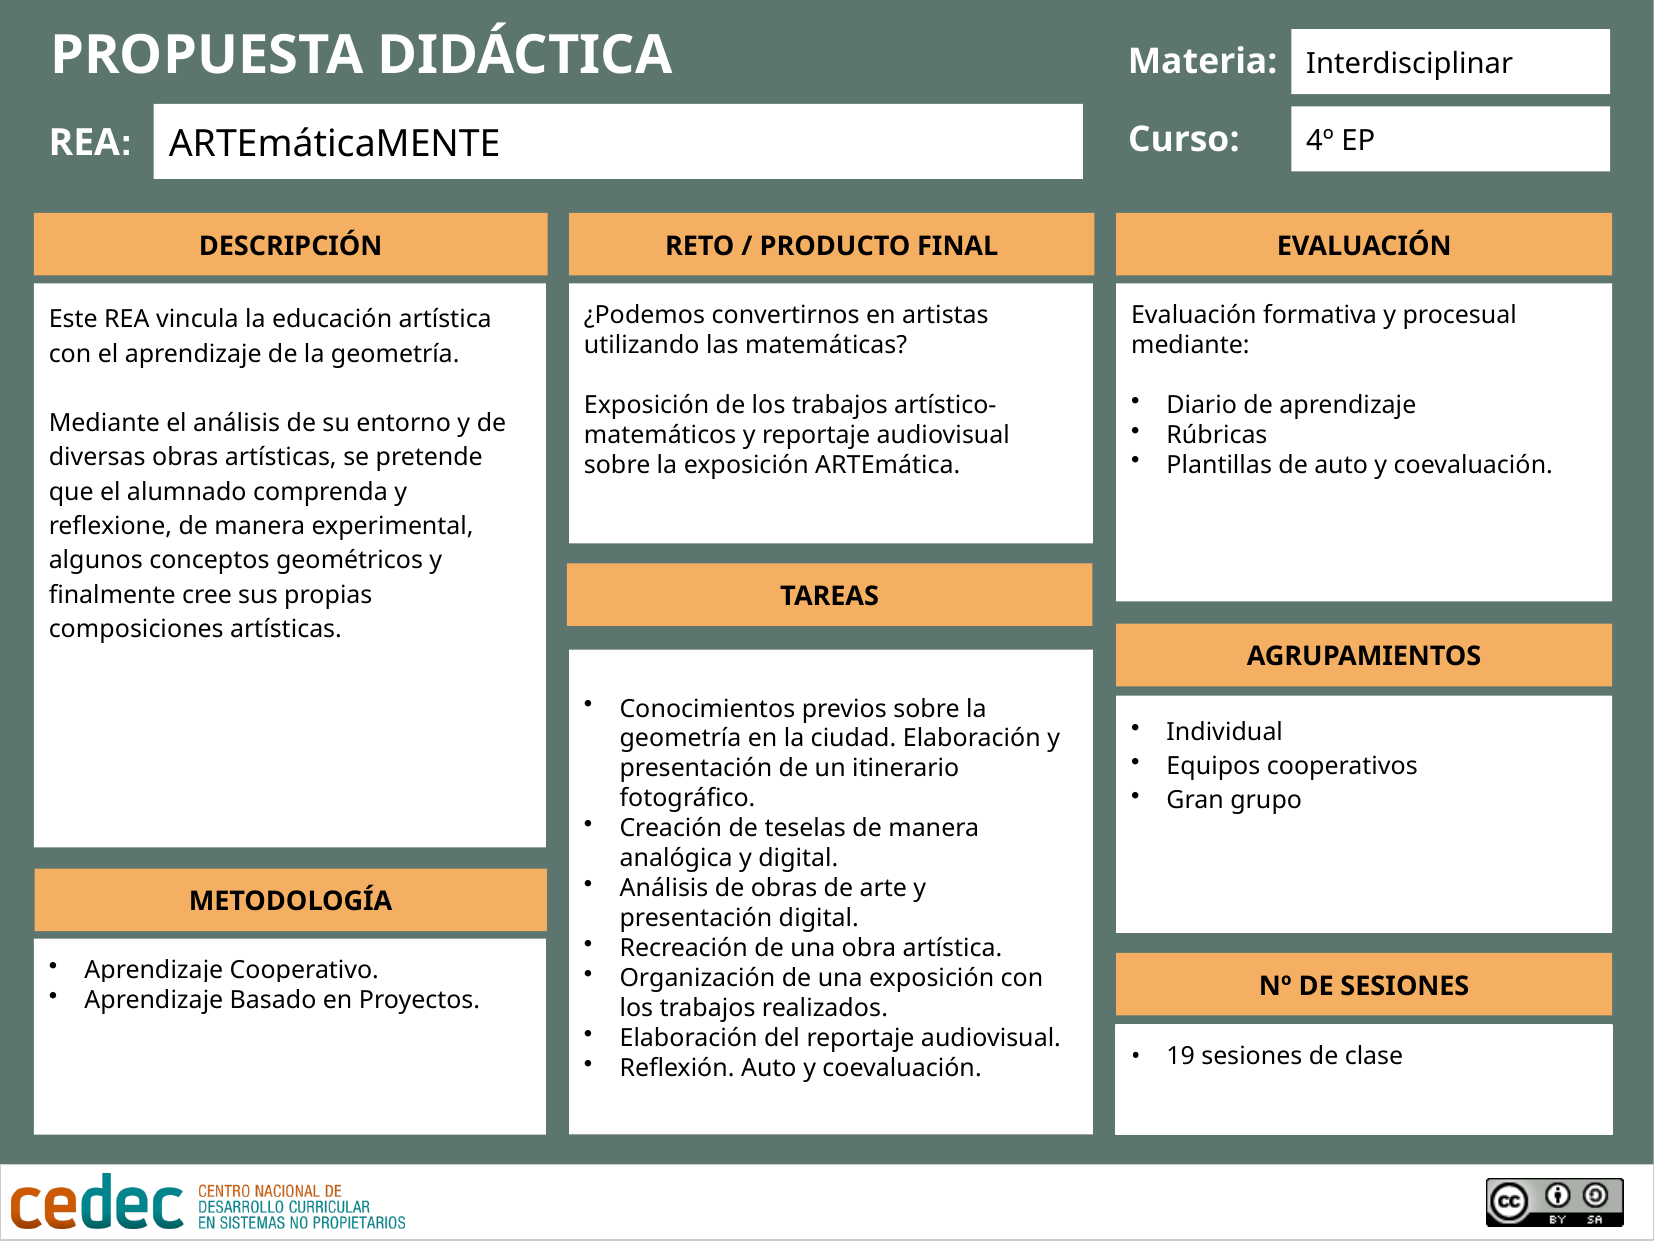

PROPUESTA DIDÁCTICA
Interdisciplinar
Materia:
ARTEmáticaMENTE
4º EP
Curso:
REA:
DESCRIPCIÓN
RETO / PRODUCTO FINAL
EVALUACIÓN
Este REA vincula la educación artística con el aprendizaje de la geometría.
Mediante el análisis de su entorno y de diversas obras artísticas, se pretende que el alumnado comprenda y reflexione, de manera experimental, algunos conceptos geométricos y finalmente cree sus propias composiciones artísticas.
¿Podemos convertirnos en artistas utilizando las matemáticas?
Exposición de los trabajos artístico-matemáticos y reportaje audiovisual sobre la exposición ARTEmática.
Evaluación formativa y procesual mediante:
Diario de aprendizaje
Rúbricas
Plantillas de auto y coevaluación.
TAREAS
AGRUPAMIENTOS
Conocimientos previos sobre la geometría en la ciudad. Elaboración y presentación de un itinerario fotográfico.
Creación de teselas de manera analógica y digital.
Análisis de obras de arte y presentación digital.
Recreación de una obra artística.
Organización de una exposición con los trabajos realizados.
Elaboración del reportaje audiovisual.
Reflexión. Auto y coevaluación.
Individual
Equipos cooperativos
Gran grupo
METODOLOGÍA
Aprendizaje Cooperativo.
Aprendizaje Basado en Proyectos.
Nº DE SESIONES
19 sesiones de clase